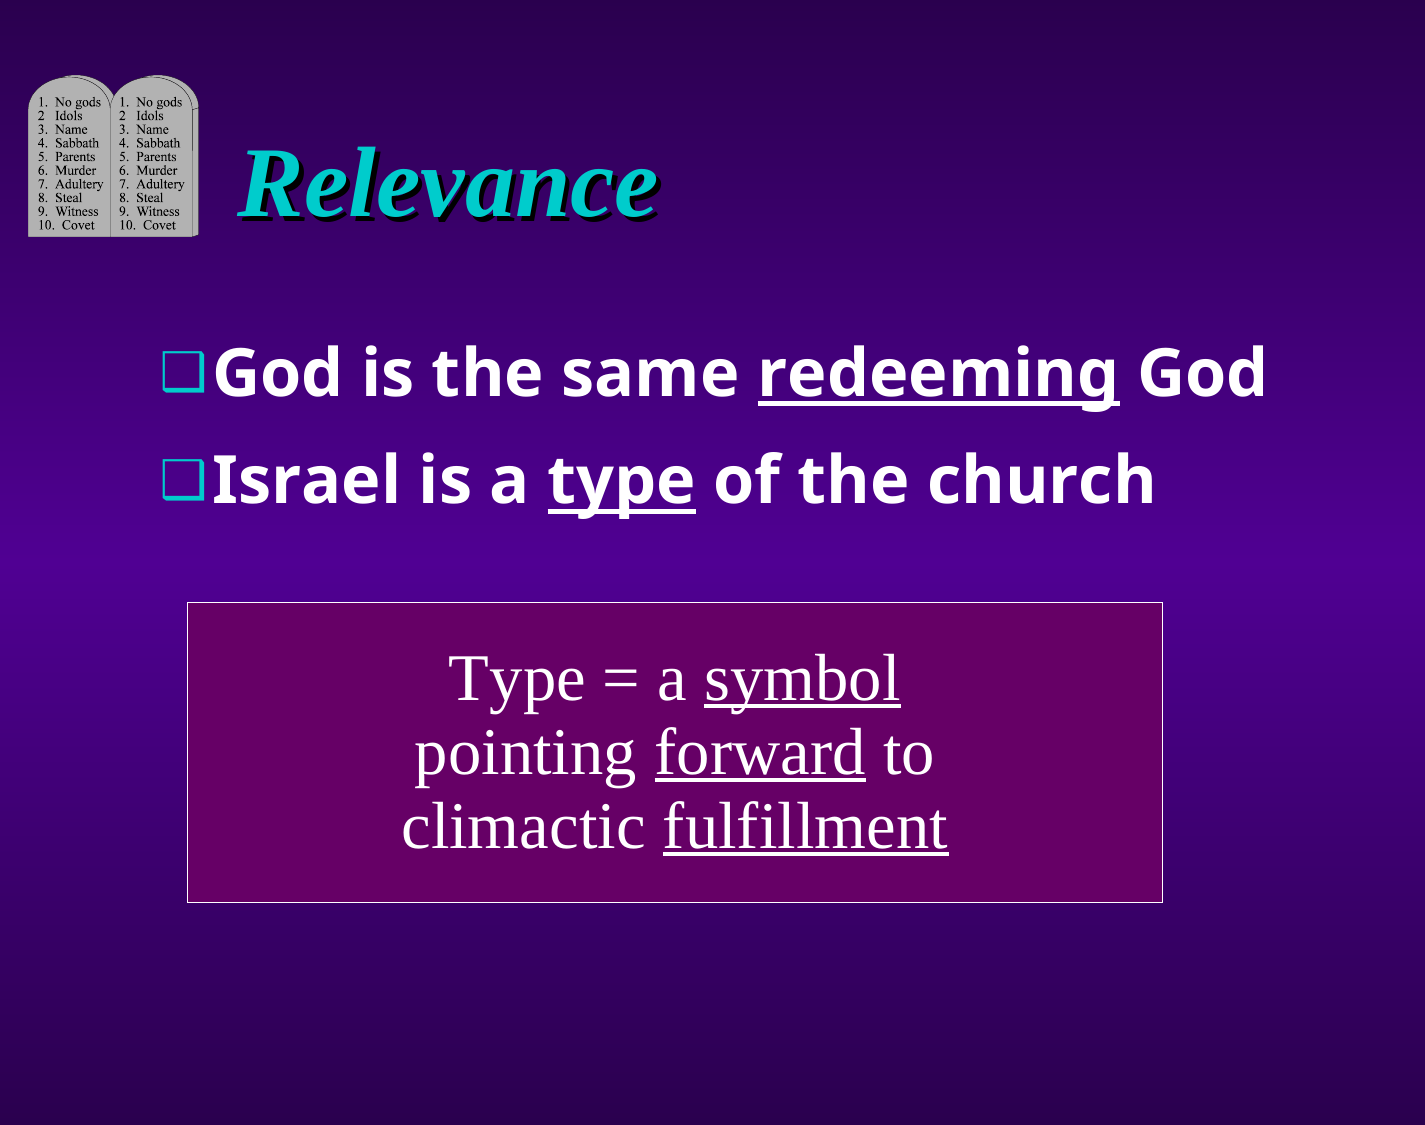

# Relevance
God is the same redeeming God
Israel is a type of the church
Type = a symbol
pointing forward to
climactic fulfillment